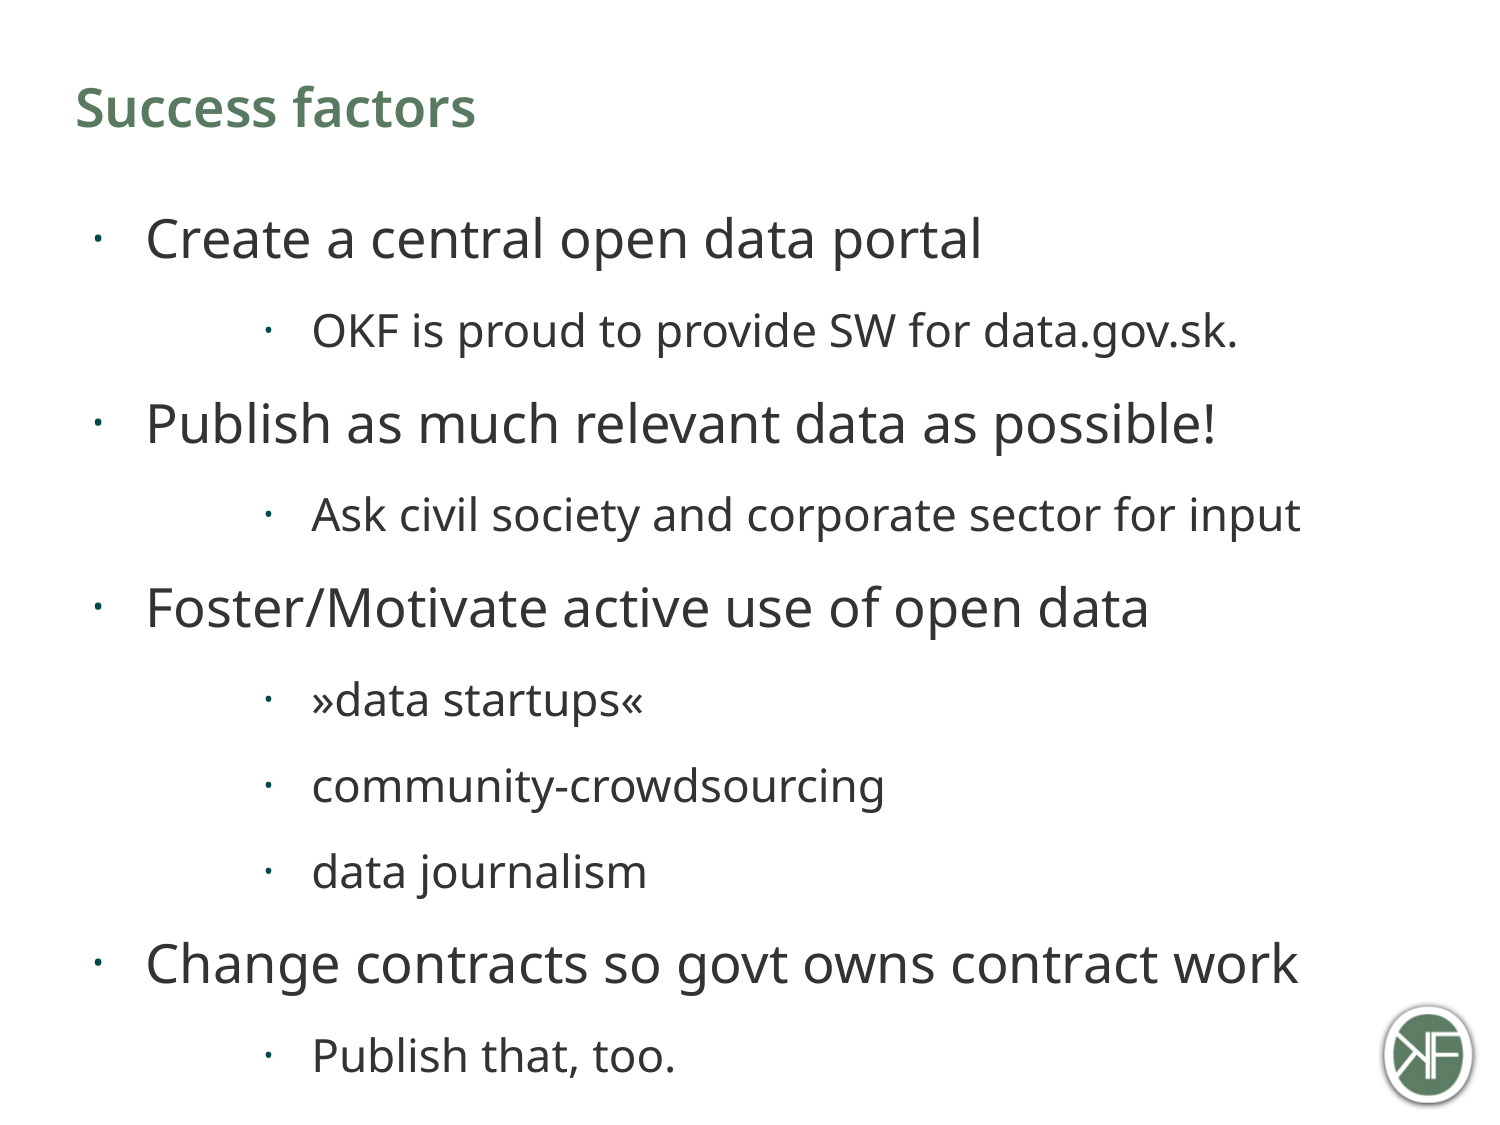

# Success factors
Create a central open data portal
OKF is proud to provide SW for data.gov.sk.
Publish as much relevant data as possible!
Ask civil society and corporate sector for input
Foster/Motivate active use of open data
»data startups«
community-crowdsourcing
data journalism
Change contracts so govt owns contract work
Publish that, too.